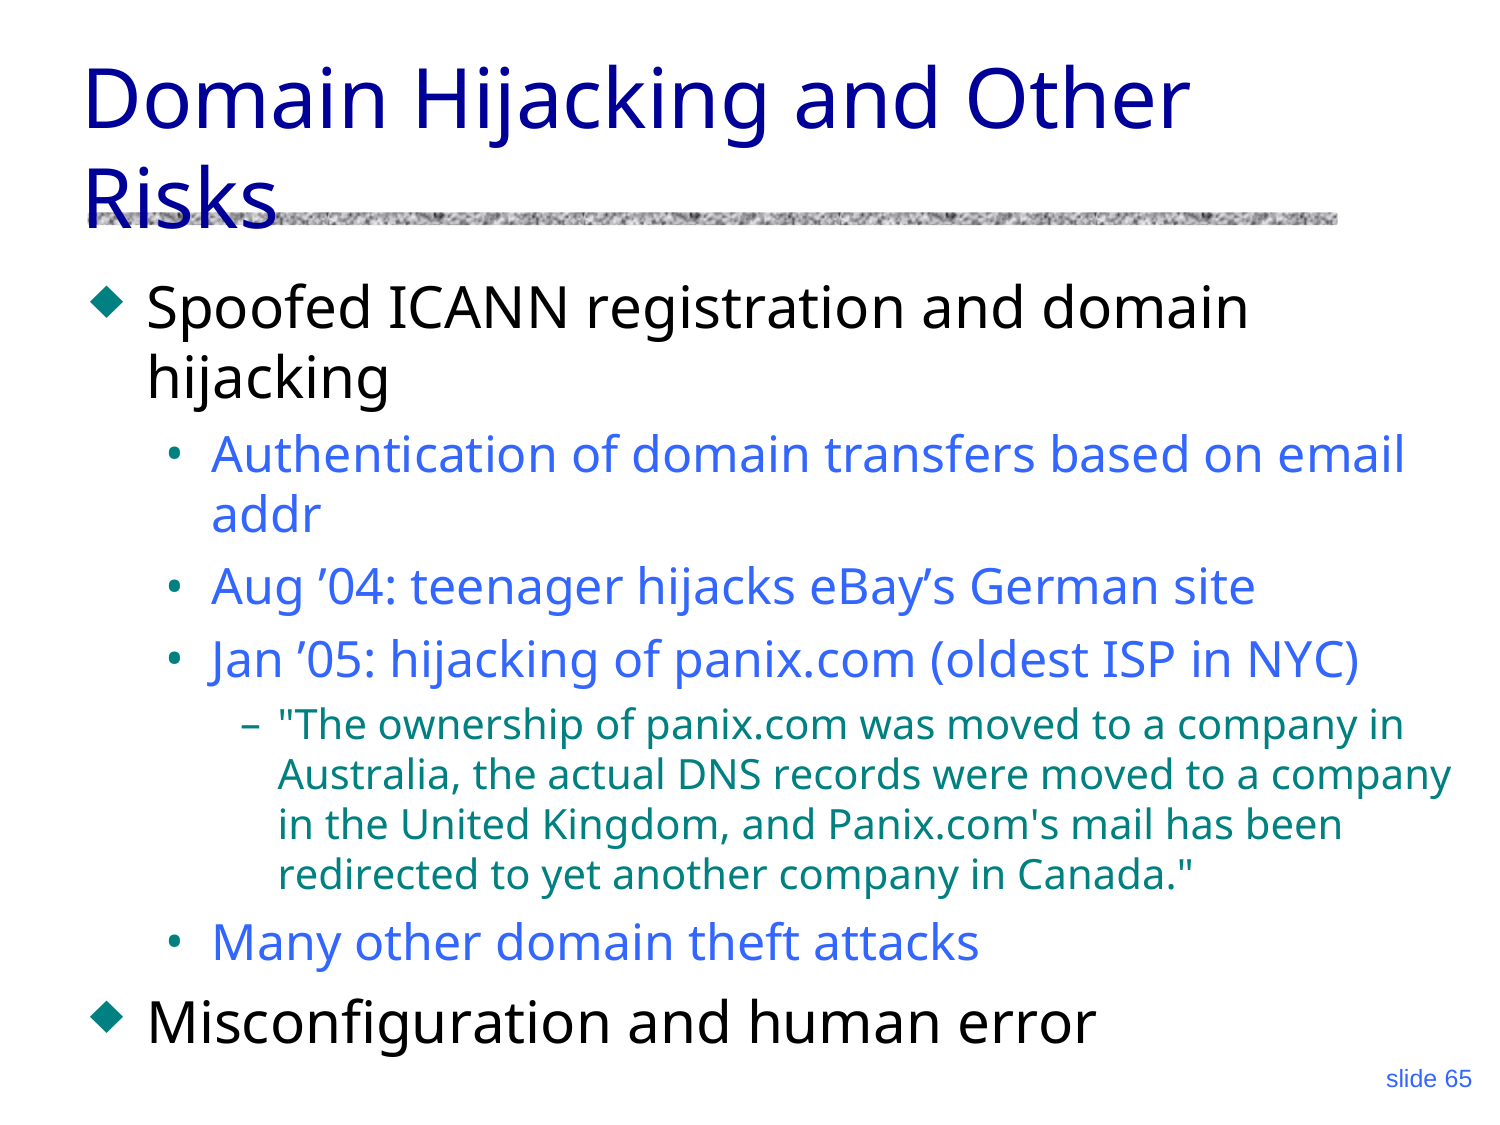

# Domain Hijacking and Other Risks
Spoofed ICANN registration and domain hijacking
Authentication of domain transfers based on email addr
Aug ’04: teenager hijacks eBay’s German site
Jan ’05: hijacking of panix.com (oldest ISP in NYC)
"The ownership of panix.com was moved to a company in Australia, the actual DNS records were moved to a company in the United Kingdom, and Panix.com's mail has been redirected to yet another company in Canada."
Many other domain theft attacks
Misconfiguration and human error
slide